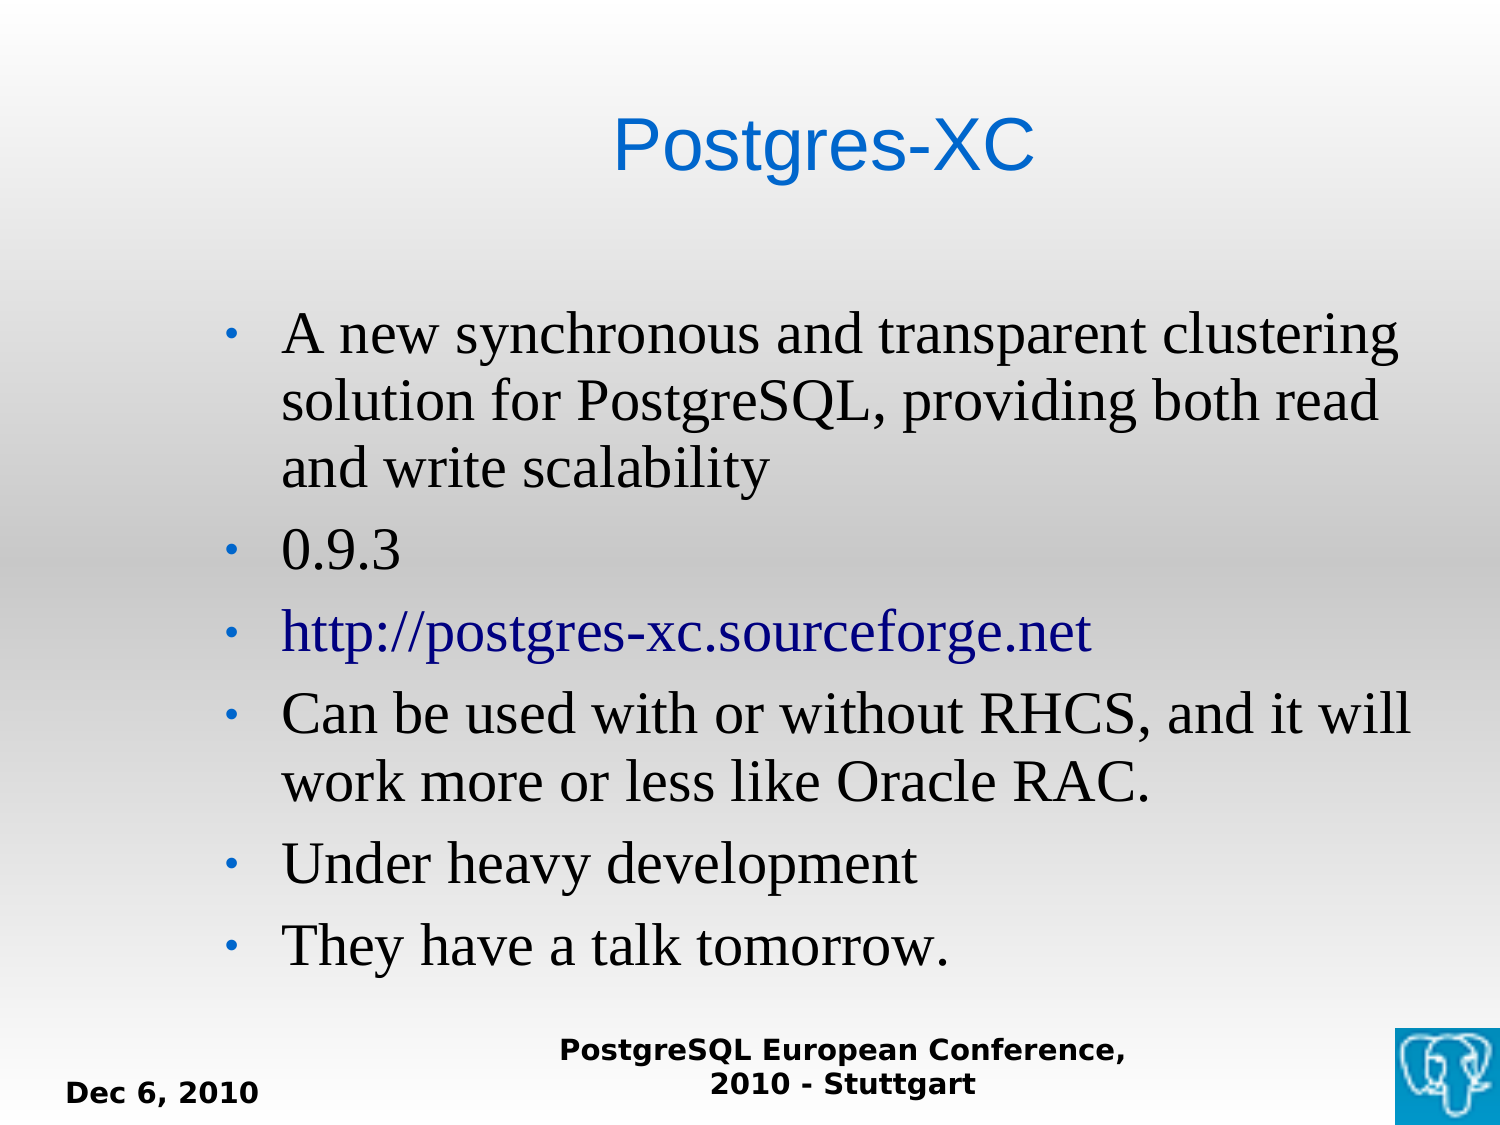

# Postgres-XC
A new synchronous and transparent clustering solution for PostgreSQL, providing both read and write scalability
0.9.3
http://postgres-xc.sourceforge.net
Can be used with or without RHCS, and it will work more or less like Oracle RAC.
Under heavy development
They have a talk tomorrow.